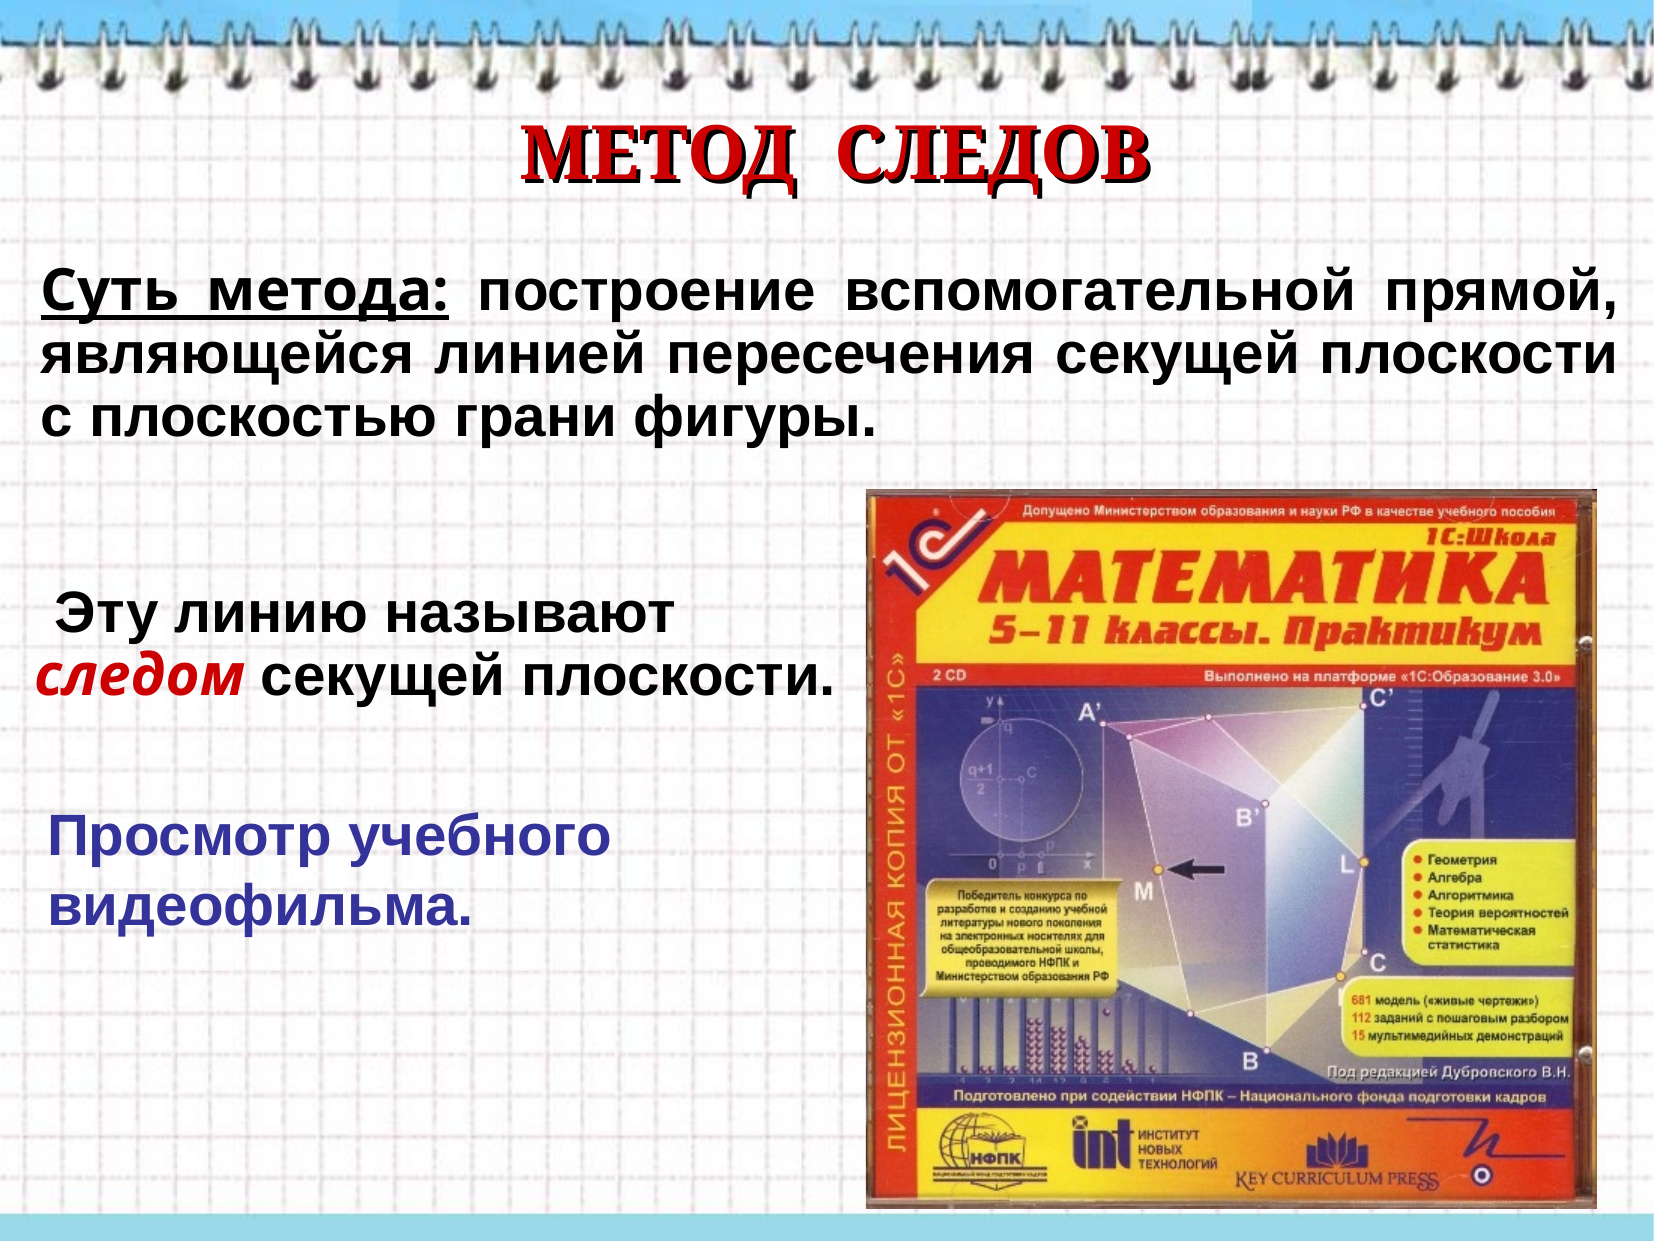

МЕТОД СЛЕДОВ
Суть метода: построение вспомогательной прямой, являющейся линией пересечения секущей плоскости с плоскостью грани фигуры.
Эту линию называют следом секущей плоскости.
Просмотр учебного видеофильма.